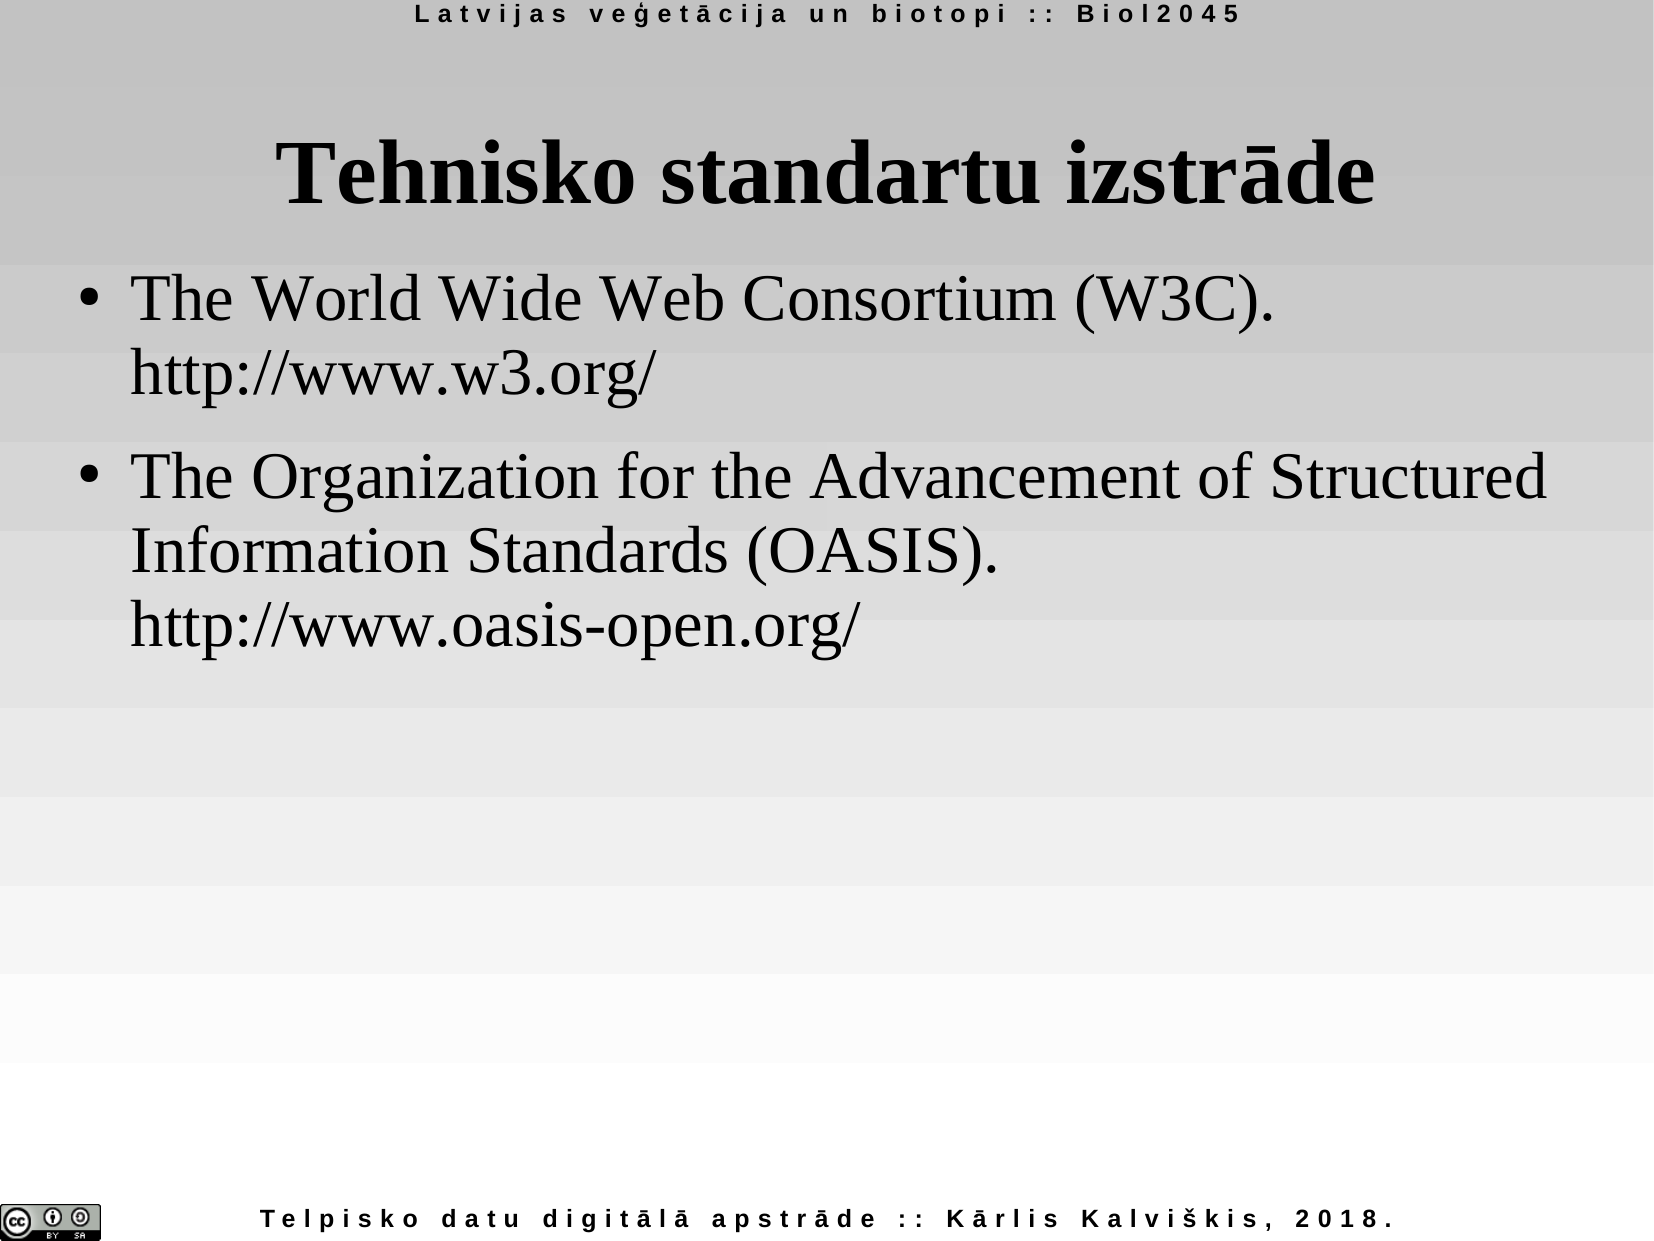

# Tehnisko standartu izstrāde
The World Wide Web Consortium (W3C).
http://www.w3.org/
The Organization for the Advancement of Structured Information Standards (OASIS).
http://www.oasis-open.org/